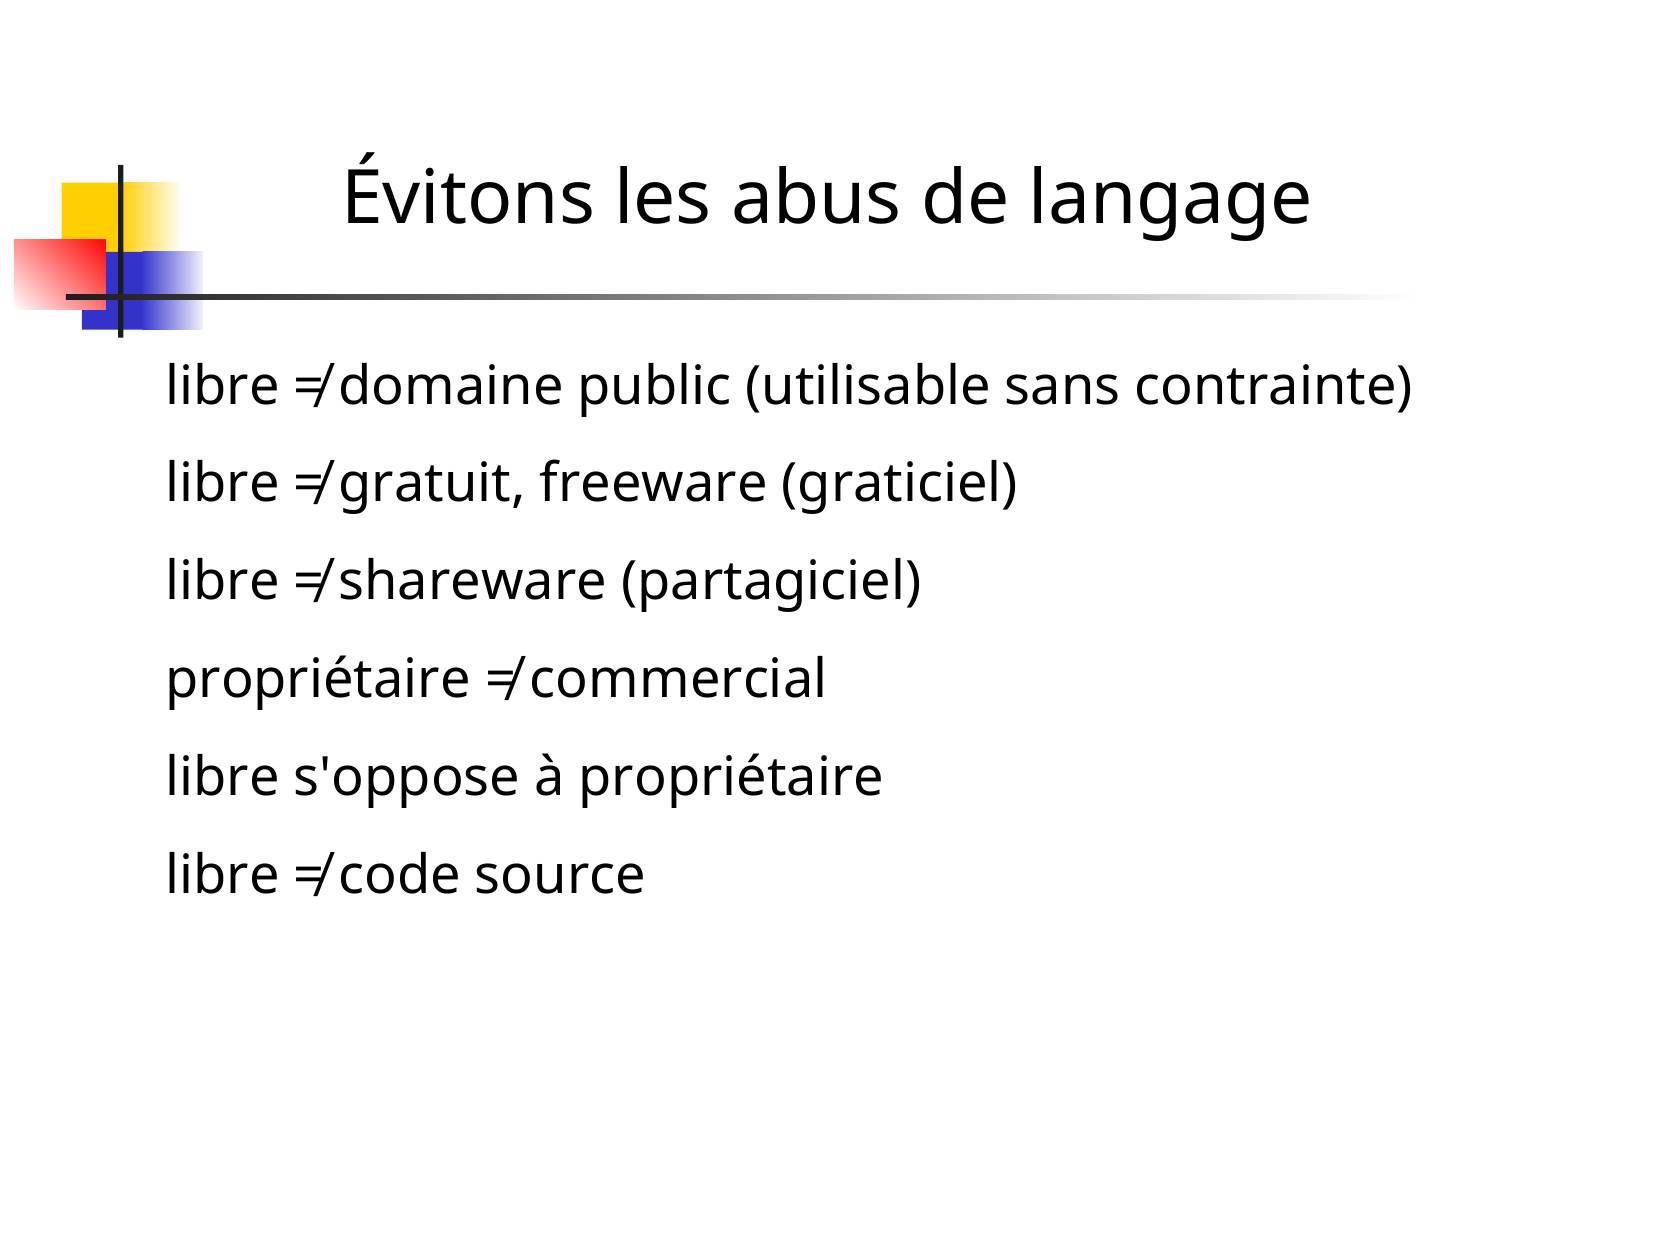

# Évitons les abus de langage
libre ≠ domaine public (utilisable sans contrainte)
libre ≠ gratuit, freeware (graticiel)
libre ≠ shareware (partagiciel)
propriétaire ≠ commercial
libre s'oppose à propriétaire
libre ≠ code source